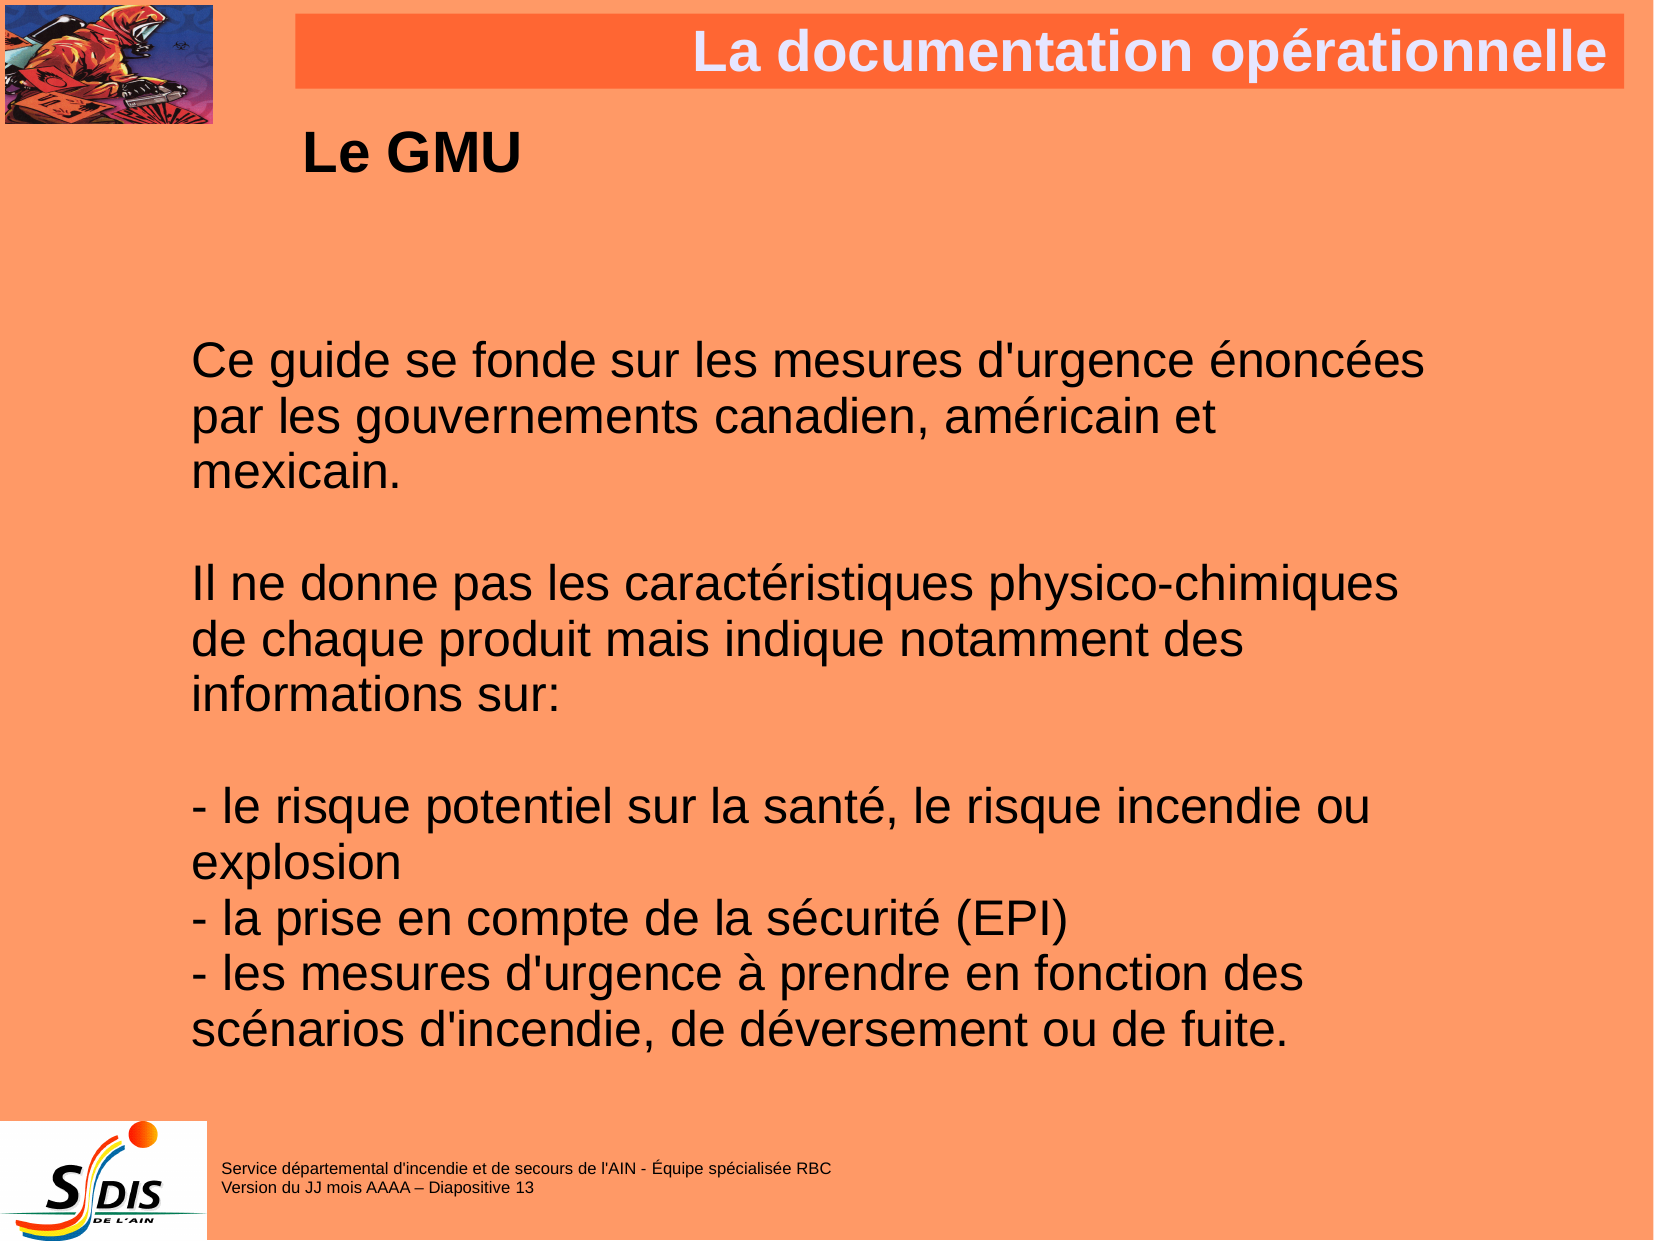

La documentation opérationnelle
Le GMU
Ce guide se fonde sur les mesures d'urgence énoncées par les gouvernements canadien, américain et mexicain.
Il ne donne pas les caractéristiques physico-chimiques de chaque produit mais indique notamment des informations sur:
- le risque potentiel sur la santé, le risque incendie ou explosion
- la prise en compte de la sécurité (EPI)
- les mesures d'urgence à prendre en fonction des scénarios d'incendie, de déversement ou de fuite.